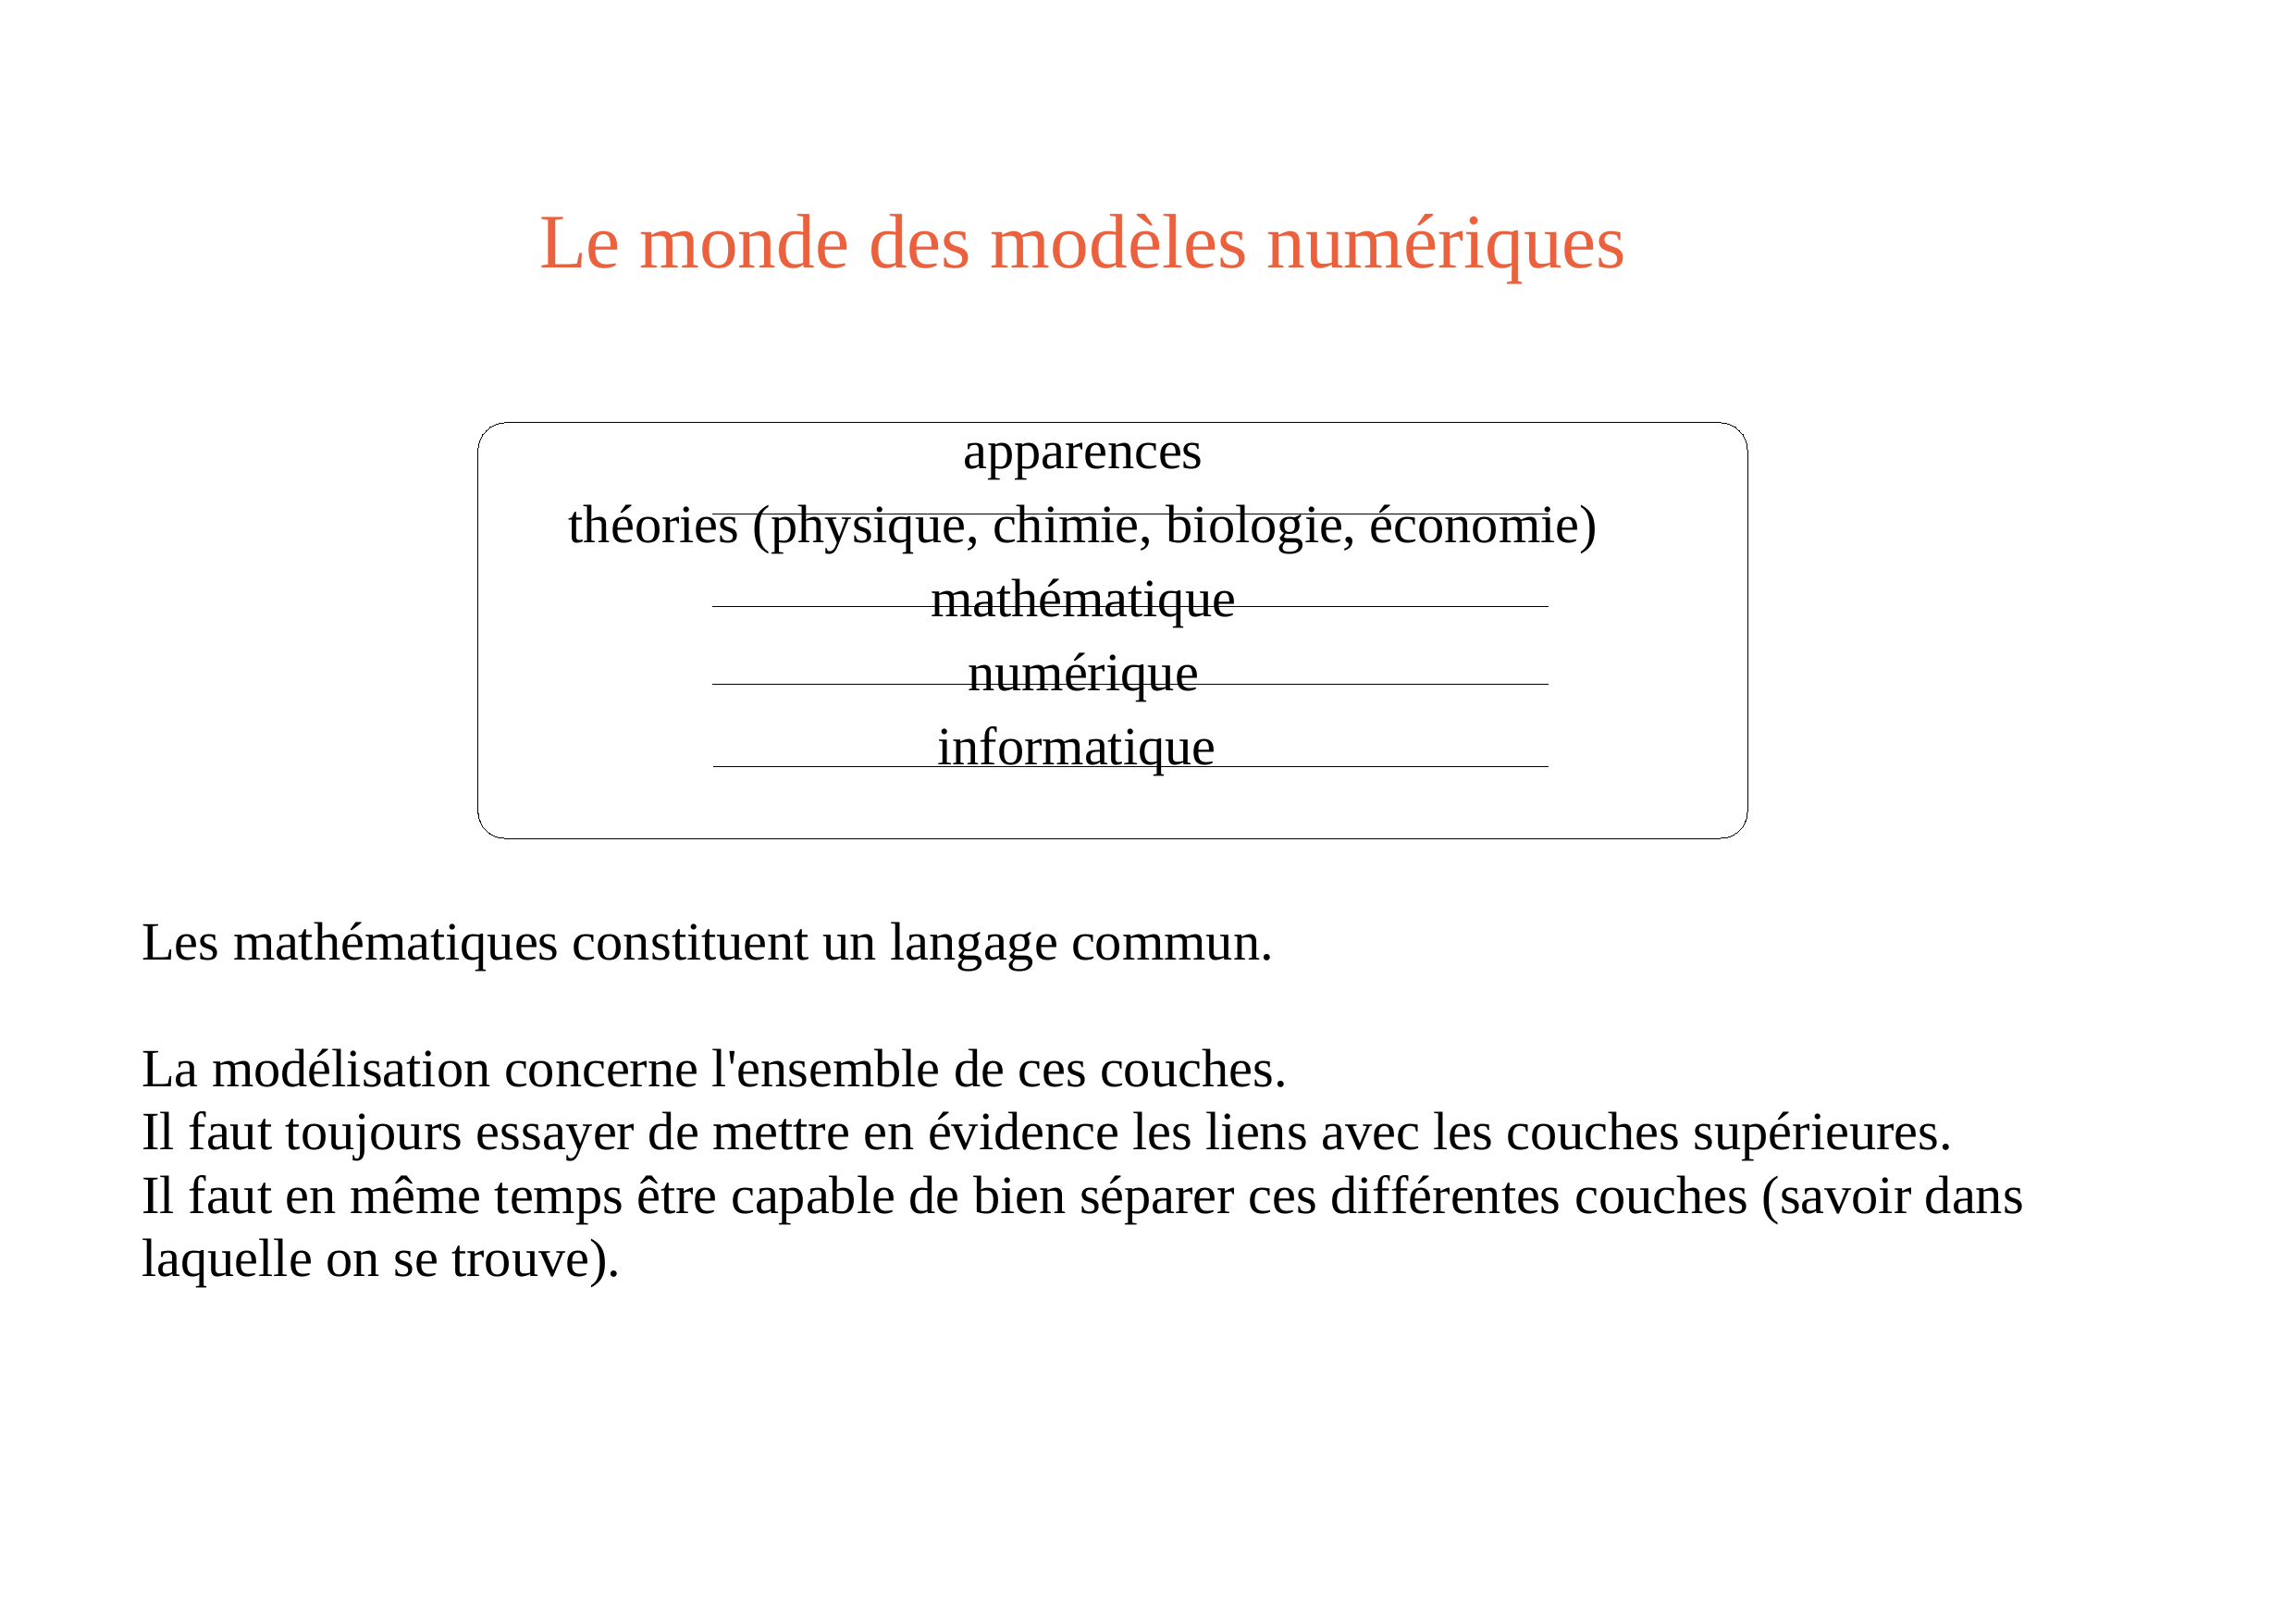

Le monde des modèles numériques
apparences
théories (physique, chimie, biologie, économie)
mathématique
numérique
informatique
Les mathématiques constituent un langage commun.
La modélisation concerne l'ensemble de ces couches.
Il faut toujours essayer de mettre en évidence les liens avec les couches supérieures.
Il faut en même temps être capable de bien séparer ces différentes couches (savoir dans laquelle on se trouve).